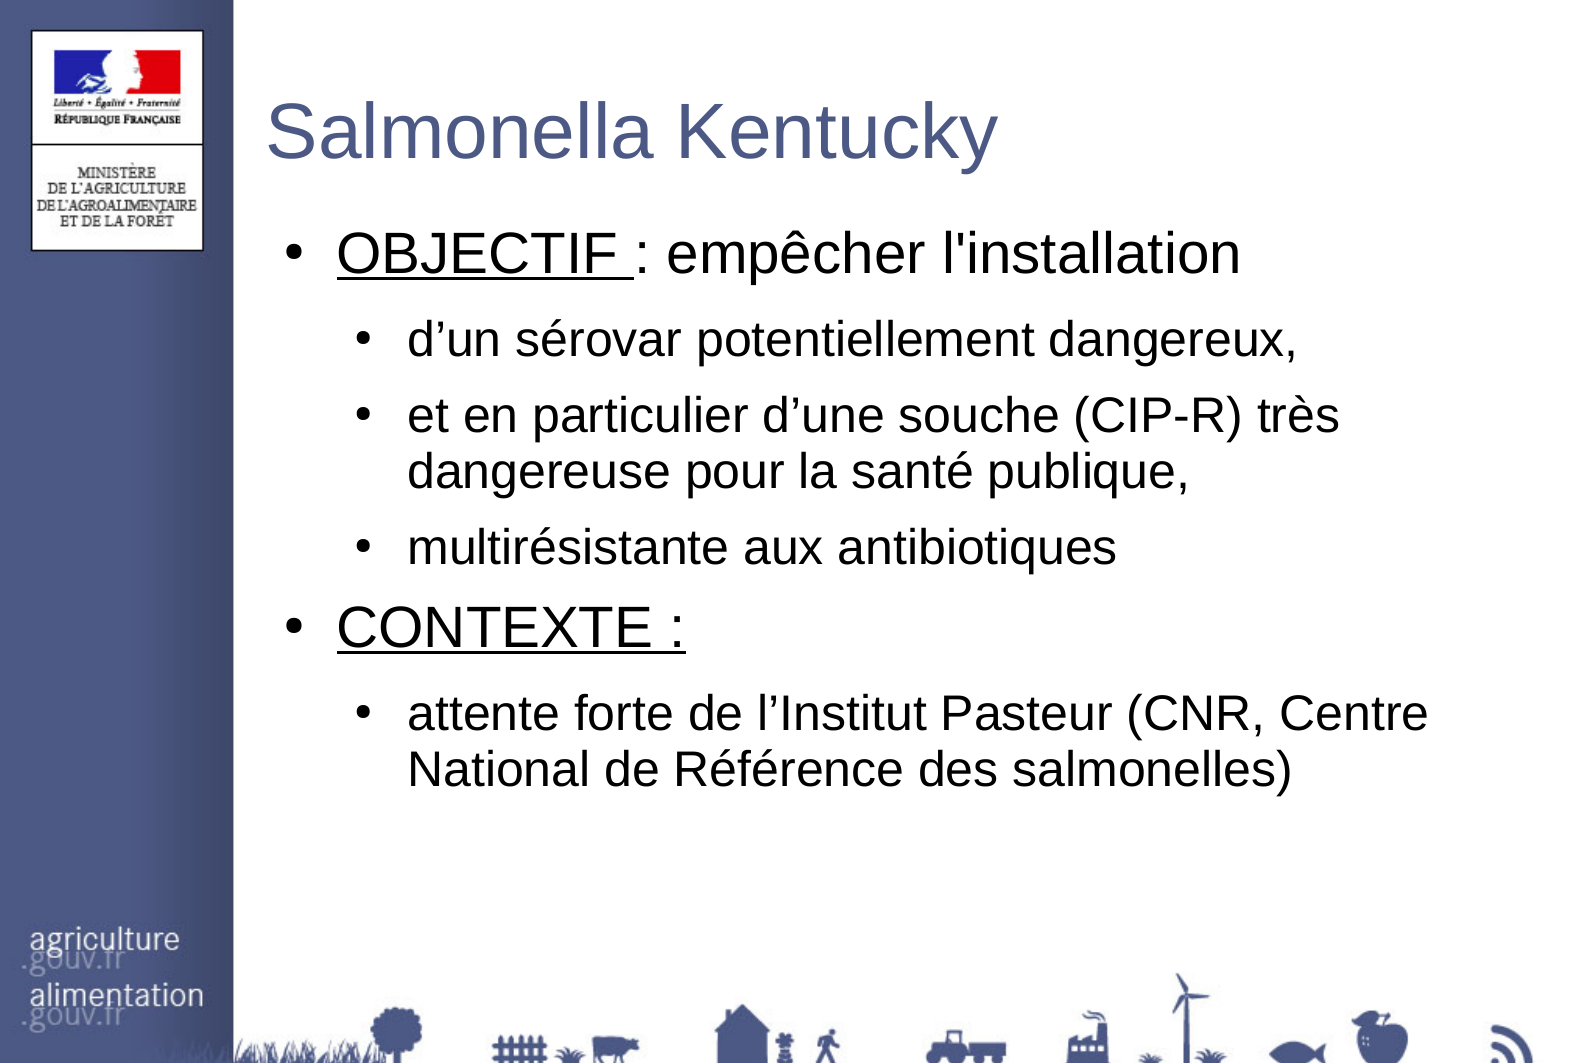

# Salmonella Kentucky
OBJECTIF : empêcher l'installation
d’un sérovar potentiellement dangereux,
et en particulier d’une souche (CIP-R) très dangereuse pour la santé publique,
multirésistante aux antibiotiques
CONTEXTE :
attente forte de l’Institut Pasteur (CNR, Centre National de Référence des salmonelles)